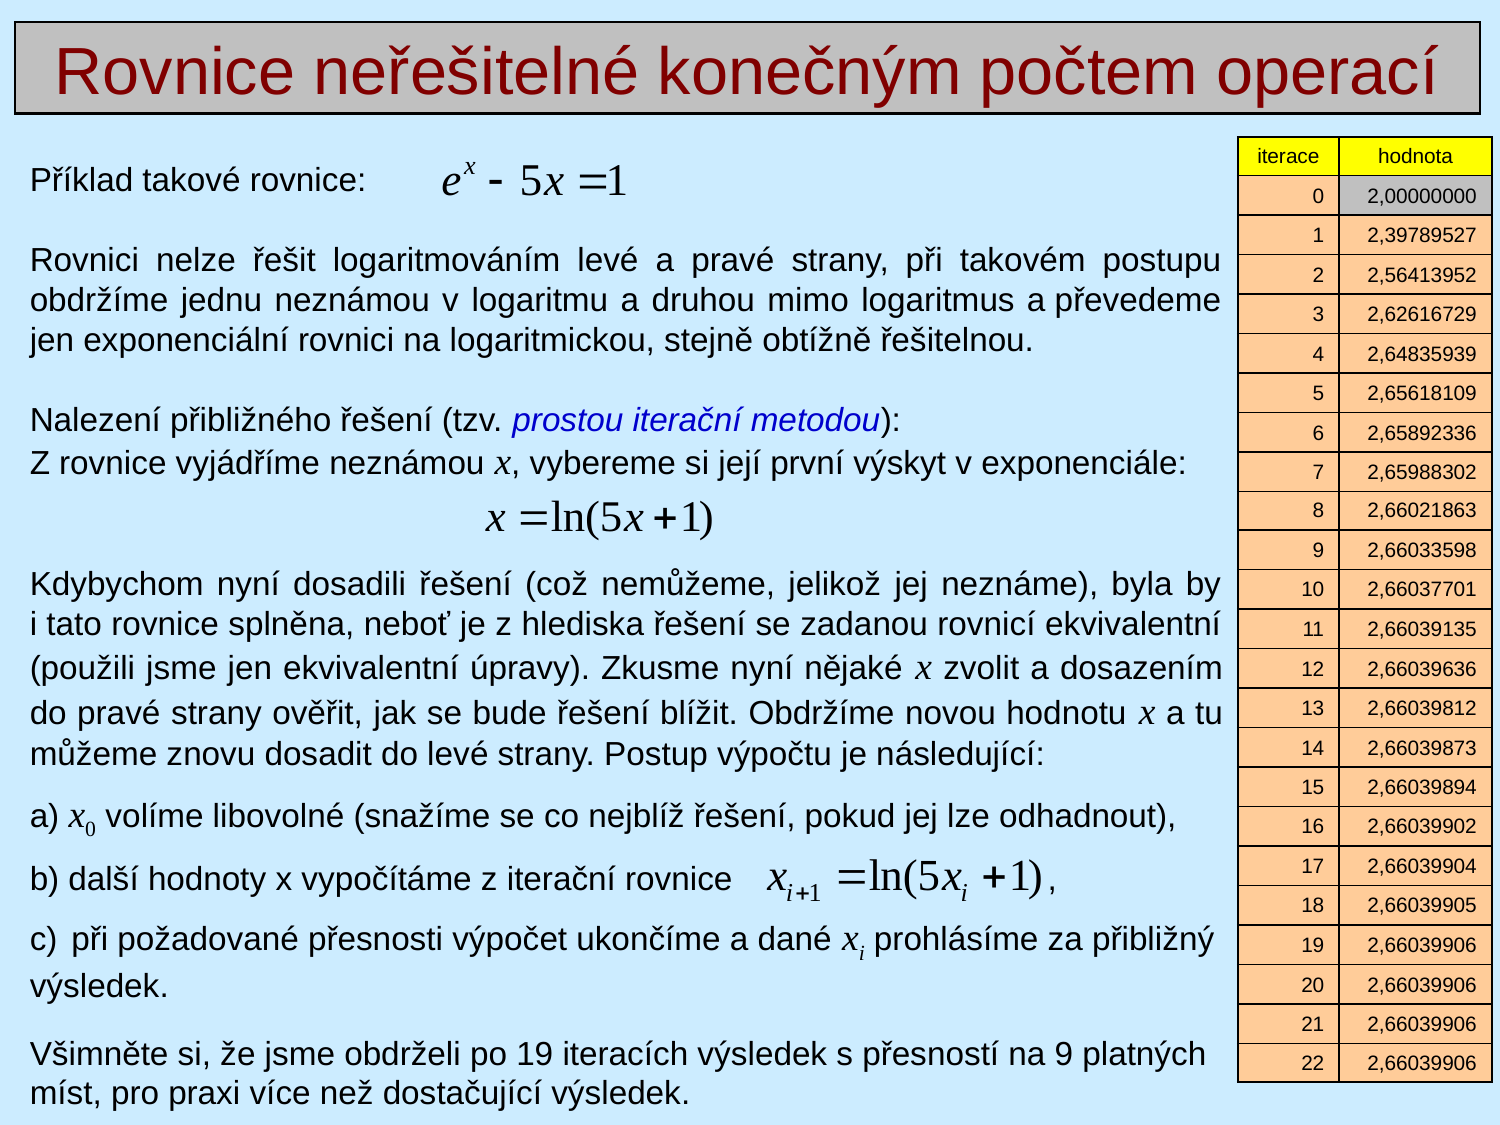

# Rovnice neřešitelné konečným počtem operací
| iterace | hodnota |
| --- | --- |
| 0 | 2,00000000 |
| 1 | 2,39789527 |
| 2 | 2,56413952 |
| 3 | 2,62616729 |
| 4 | 2,64835939 |
| 5 | 2,65618109 |
| 6 | 2,65892336 |
| 7 | 2,65988302 |
| 8 | 2,66021863 |
| 9 | 2,66033598 |
| 10 | 2,66037701 |
| 11 | 2,66039135 |
| 12 | 2,66039636 |
| 13 | 2,66039812 |
| 14 | 2,66039873 |
| 15 | 2,66039894 |
| 16 | 2,66039902 |
| 17 | 2,66039904 |
| 18 | 2,66039905 |
| 19 | 2,66039906 |
| 20 | 2,66039906 |
| 21 | 2,66039906 |
| 22 | 2,66039906 |
Příklad takové rovnice:
Rovnici nelze řešit logaritmováním levé a pravé strany, při takovém postupu obdržíme jednu neznámou v logaritmu a druhou mimo logaritmus a převedeme jen exponenciální rovnici na logaritmickou, stejně obtížně řešitelnou.
Nalezení přibližného řešení (tzv. prostou iterační metodou):
Z rovnice vyjádříme neznámou x, vybereme si její první výskyt v exponenciále:
Kdybychom nyní dosadili řešení (což nemůžeme, jelikož jej neznáme), byla by i tato rovnice splněna, neboť je z hlediska řešení se zadanou rovnicí ekvivalentní (použili jsme jen ekvivalentní úpravy). Zkusme nyní nějaké x zvolit a dosazením do pravé strany ověřit, jak se bude řešení blížit. Obdržíme novou hodnotu x a tu můžeme znovu dosadit do levé strany. Postup výpočtu je následující:
a) x0 volíme libovolné (snažíme se co nejblíž řešení, pokud jej lze odhadnout),
b) další hodnoty x vypočítáme z iterační rovnice ,
c) při požadované přesnosti výpočet ukončíme a dané xi prohlásíme za přibližný výsledek.
Všimněte si, že jsme obdrželi po 19 iteracích výsledek s přesností na 9 platných míst, pro praxi více než dostačující výsledek.